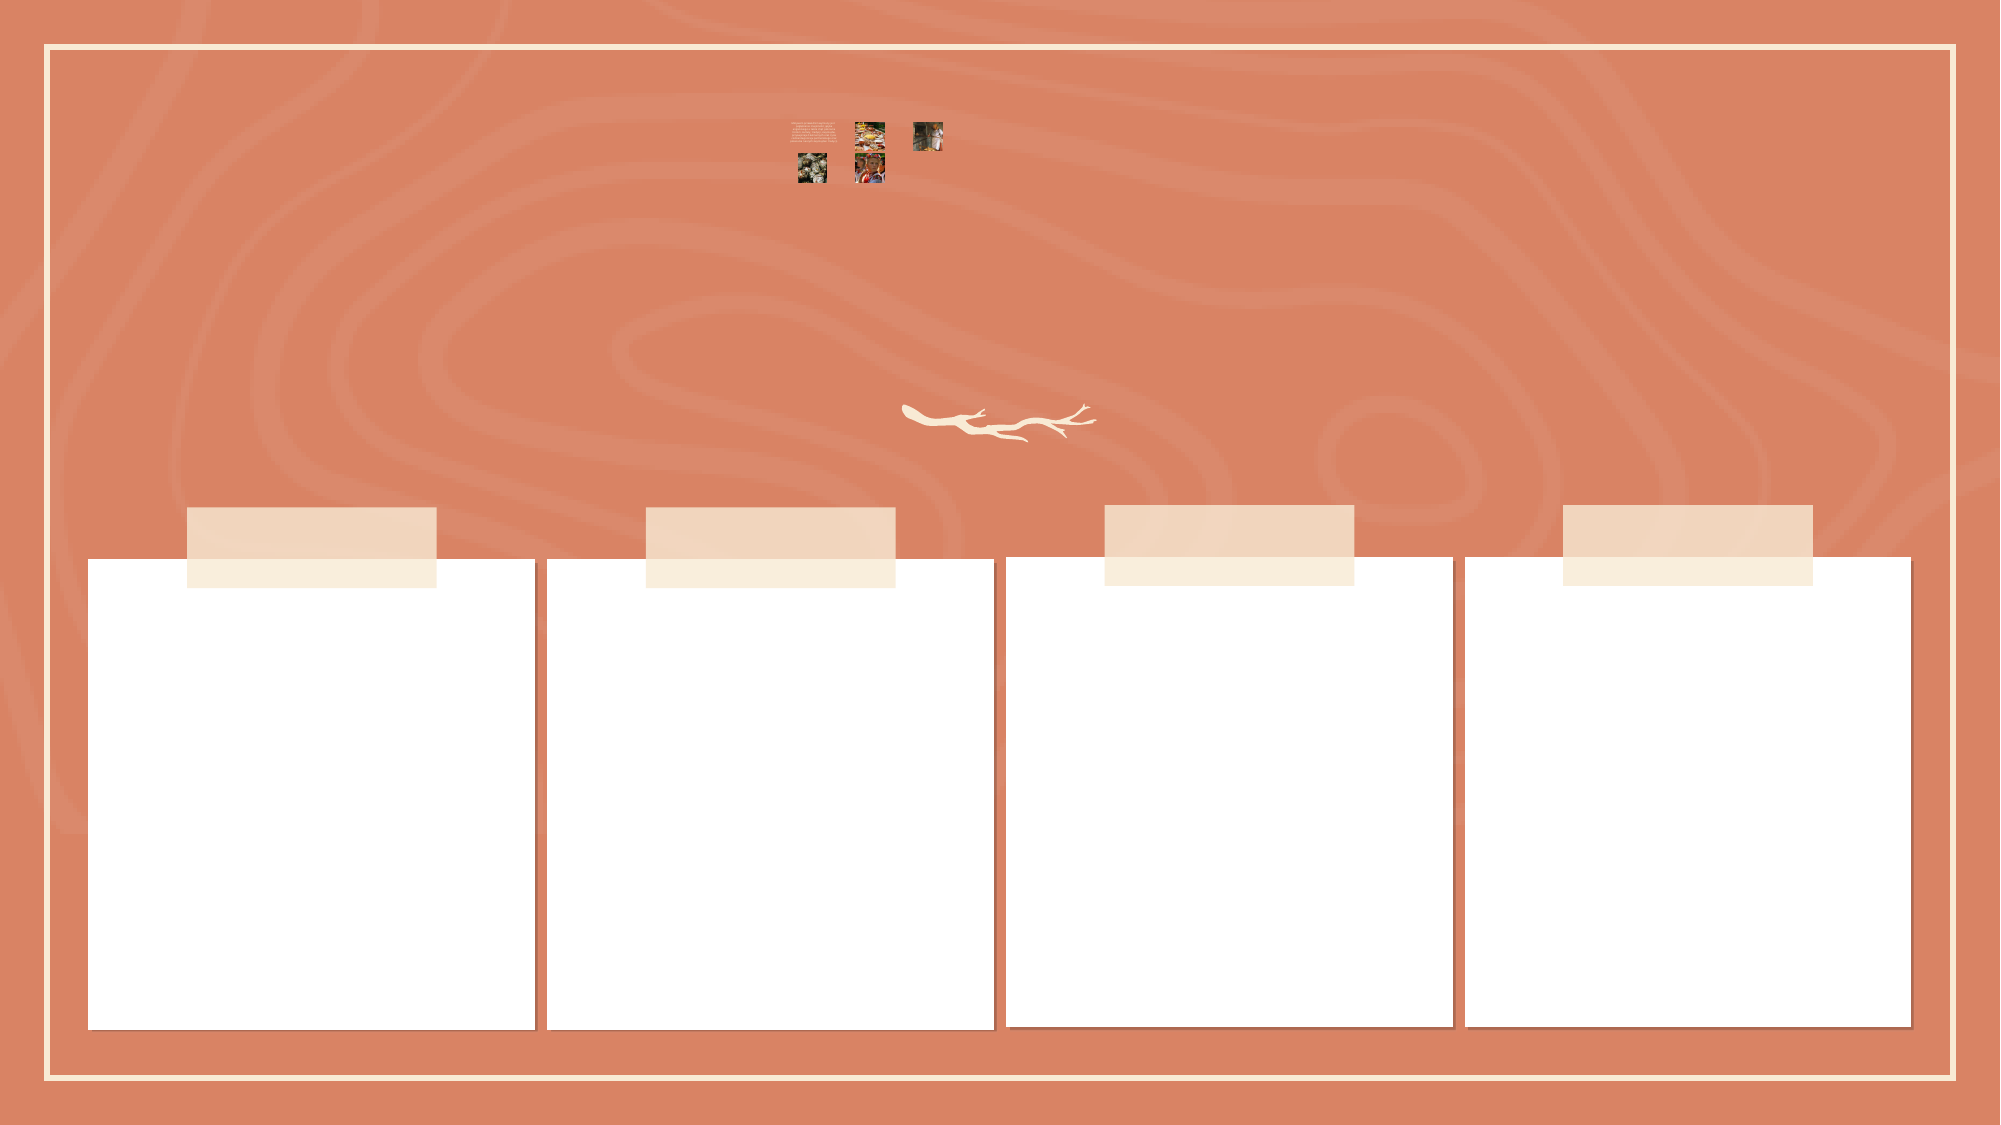

# Motywem przewodnim wymiany jest pogłębienie znajomości języka angielskiego a także chęć poznania historii, kultury, tradycji, zwyczajów, przyzwyczajeń kulinarnych oraz życia codziennego kraju partnerskiego oraz pokazania naszych zwyczajów i tradycji.